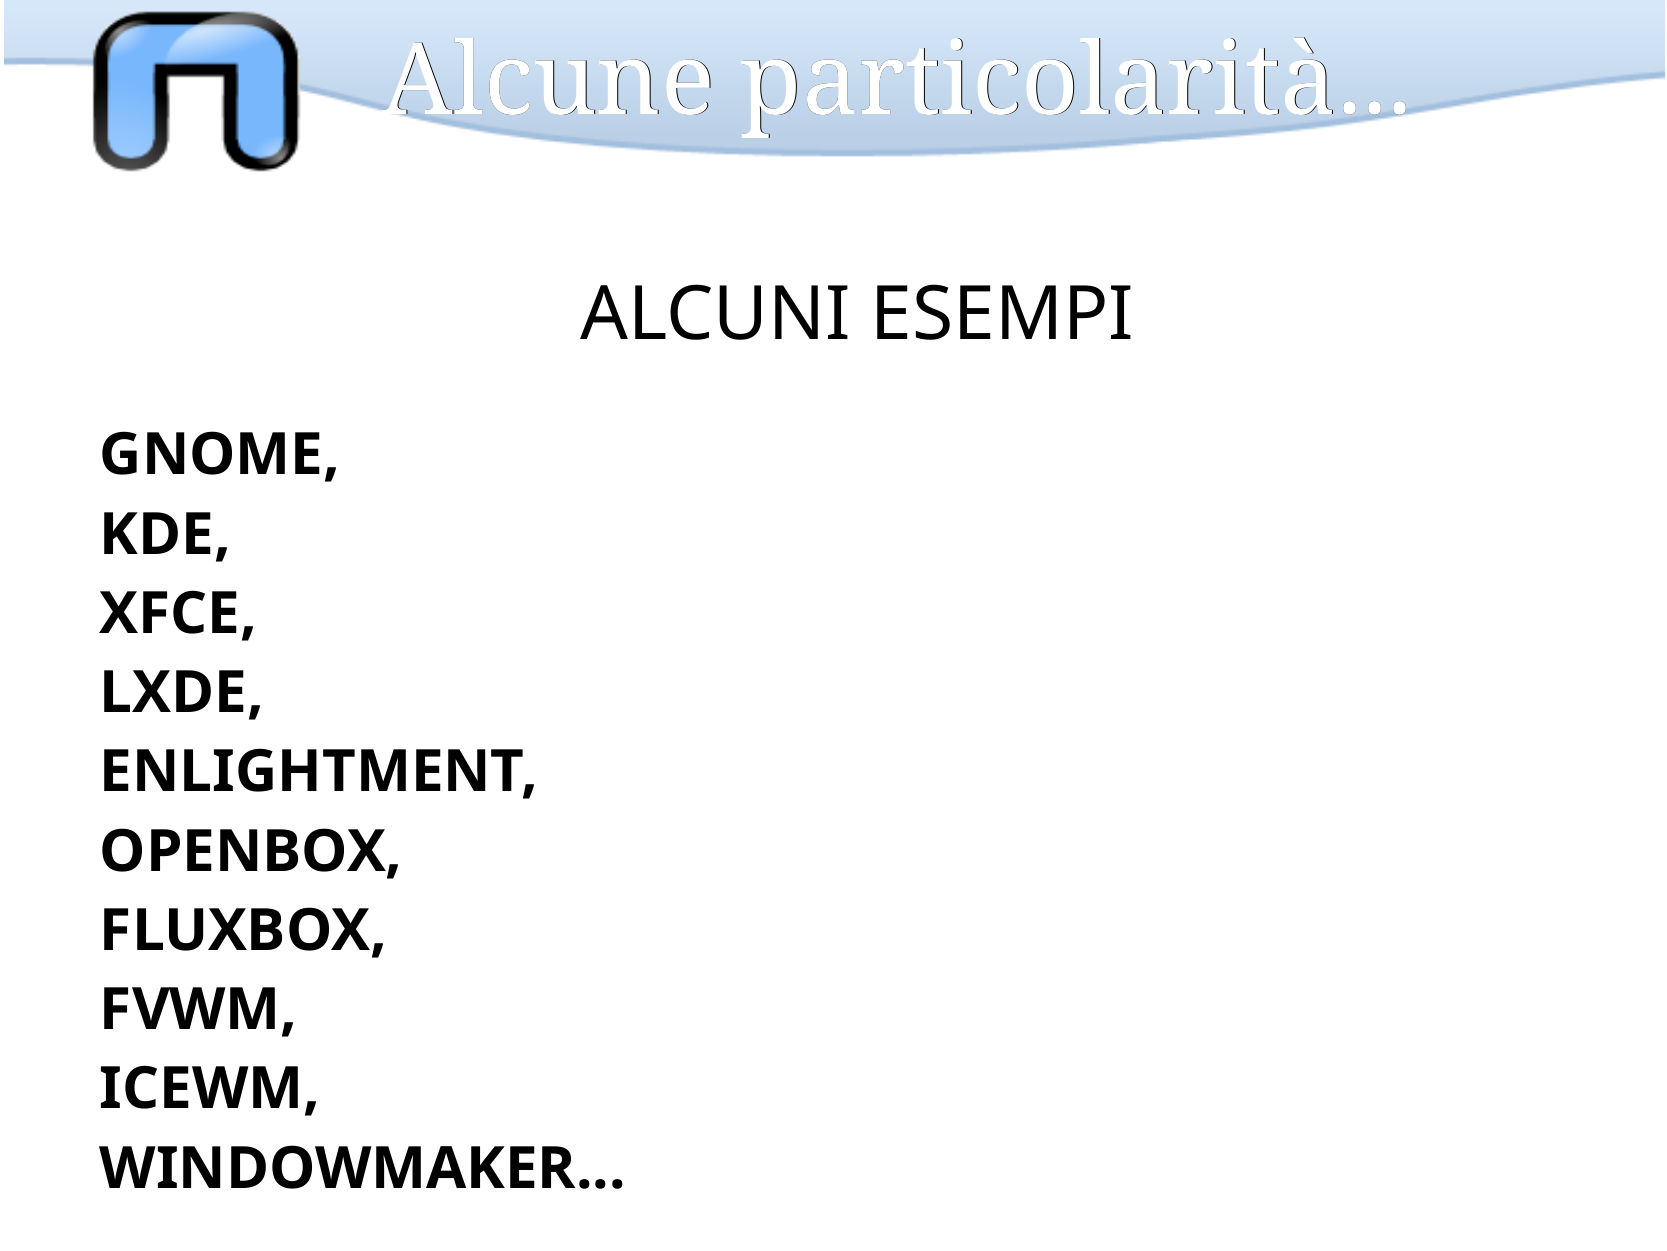

Alcune particolarità...
# ALCUNI ESEMPI
GNOME,
KDE,
XFCE,
LXDE,
ENLIGHTMENT,
OPENBOX,
FLUXBOX,
FVWM,
ICEWM,
WINDOWMAKER...